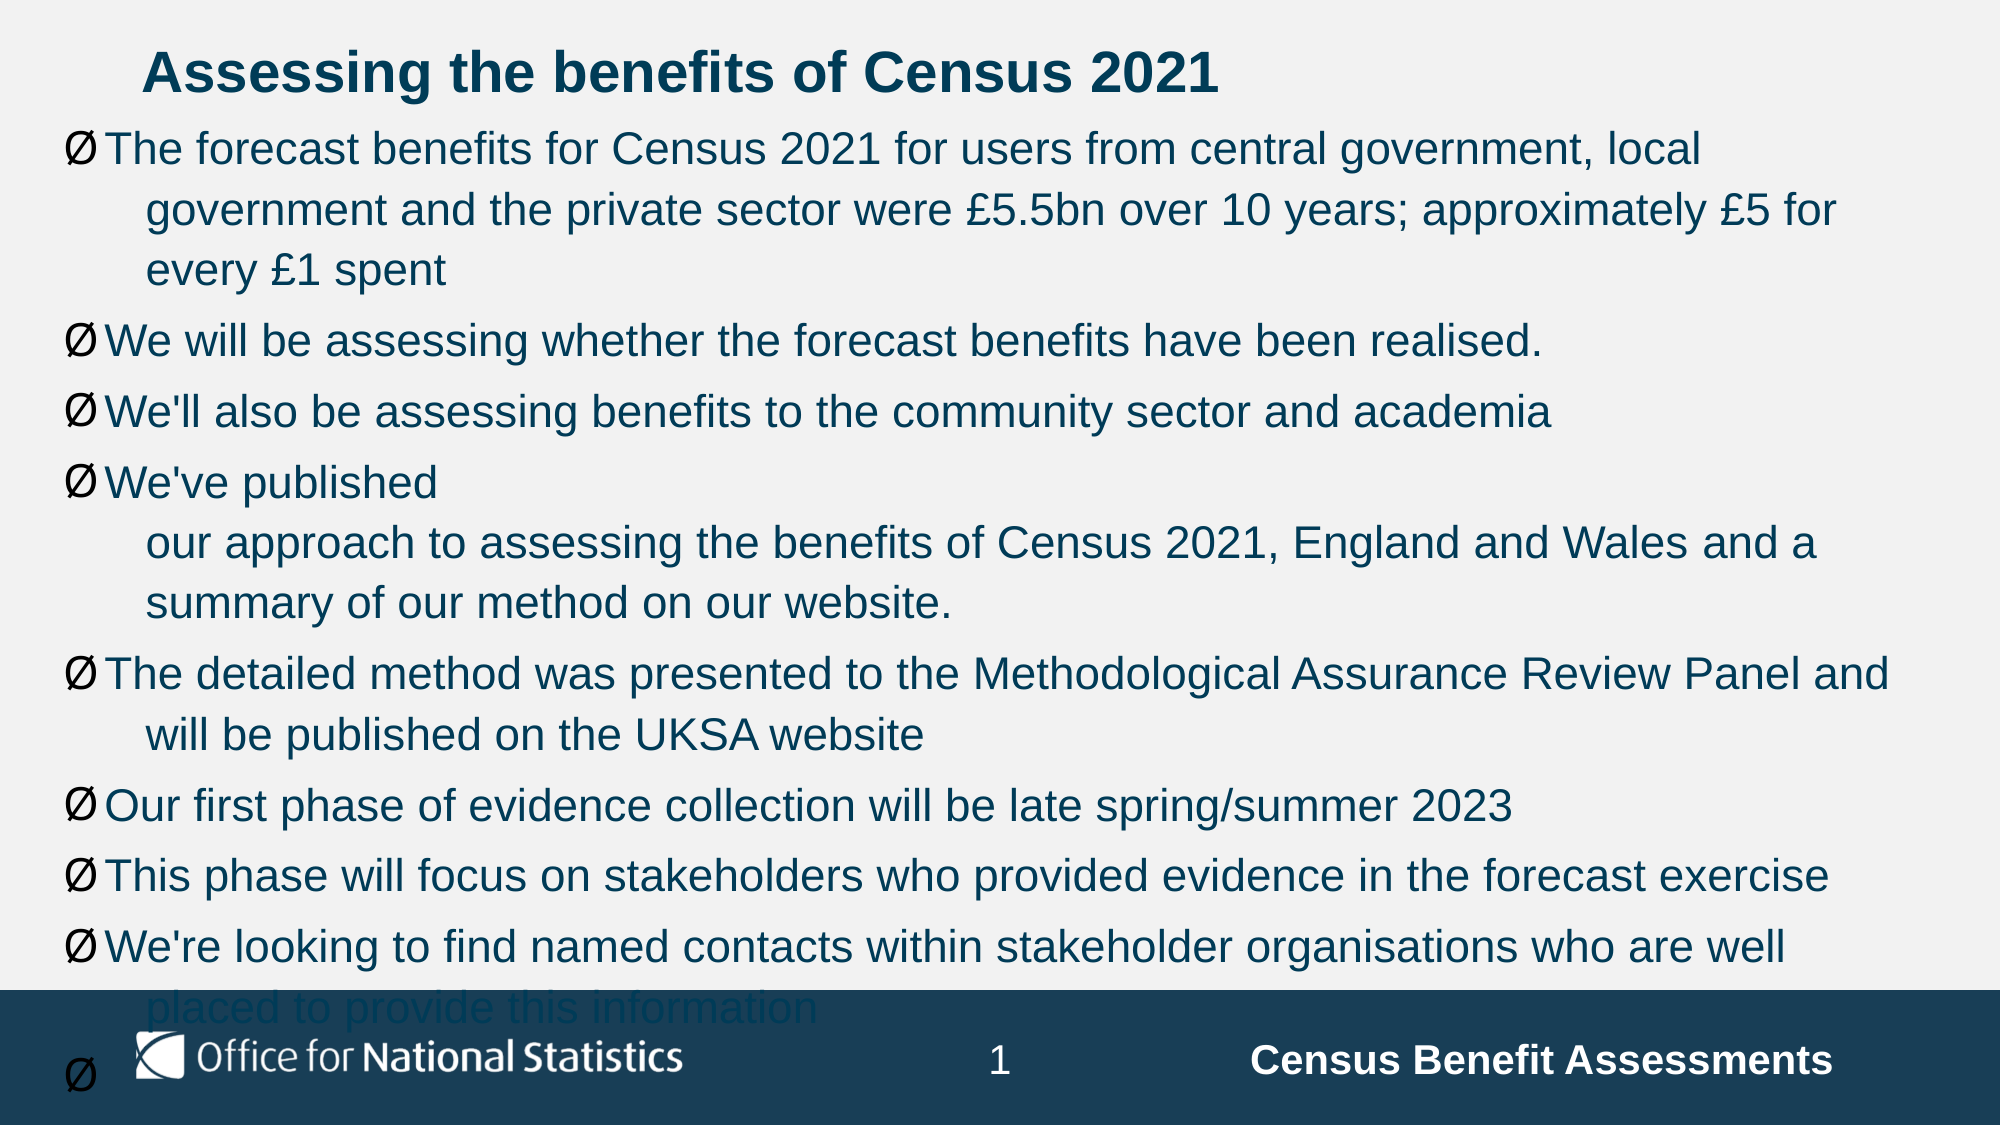

# Assessing the benefits of Census 2021
The forecast benefits for Census 2021 for users from central government, local government and the private sector were £5.5bn over 10 years; approximately £5 for every £1 spent
We will be assessing whether the forecast benefits have been realised.
We'll also be assessing benefits to the community sector and academia
We've published our approach to assessing the benefits of Census 2021, England and Wales and a summary of our method on our website.
The detailed method was presented to the Methodological Assurance Review Panel and will be published on the UKSA website
Our first phase of evidence collection will be late spring/summer 2023
This phase will focus on stakeholders who provided evidence in the forecast exercise
We're looking to find named contacts within stakeholder organisations who are well placed to provide this information
Census Benefit Assessments